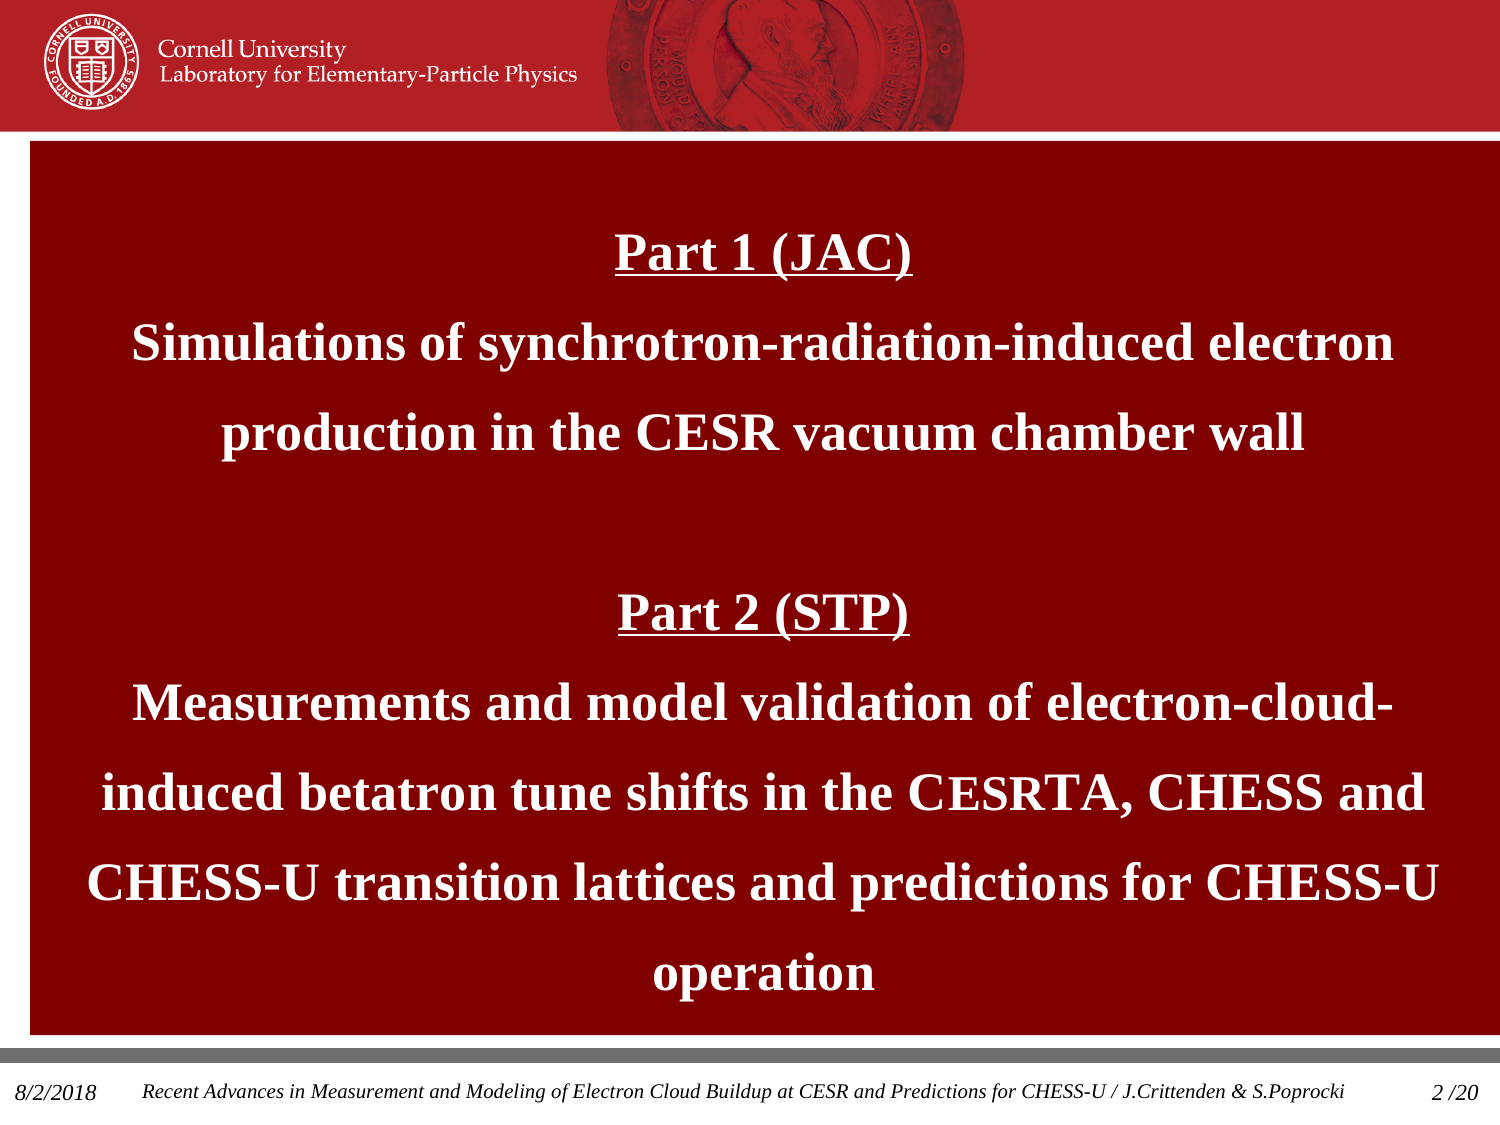

Part 1 (JAC)
Simulations of synchrotron-radiation-induced electron
production in the CESR vacuum chamber wall
Part 2 (STP)
Measurements and model validation of electron-cloud-
induced betatron tune shifts in the CESRTA, CHESS and CHESS-U transition lattices and predictions for CHESS-U operation